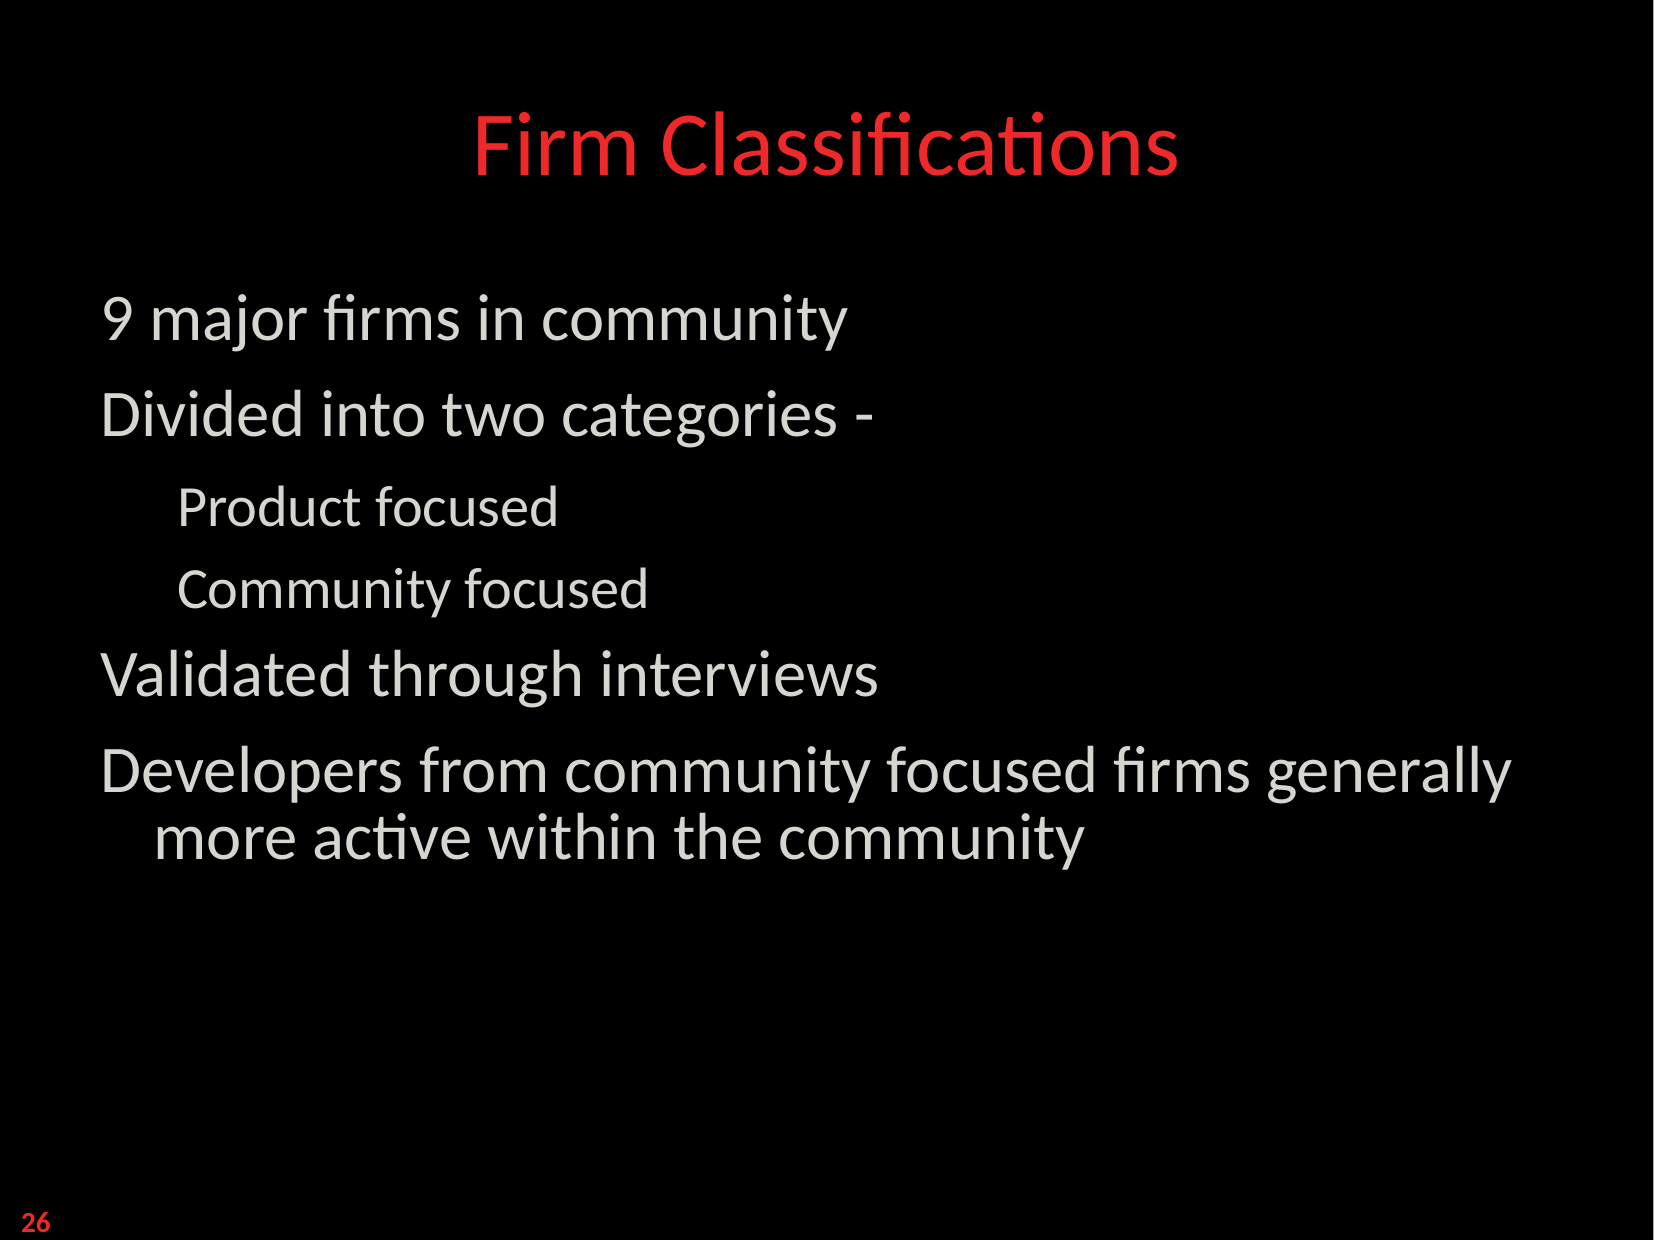

# Firm Classifications
9 major firms in community
Divided into two categories -
Product focused
Community focused
Validated through interviews
Developers from community focused firms generally more active within the community
26